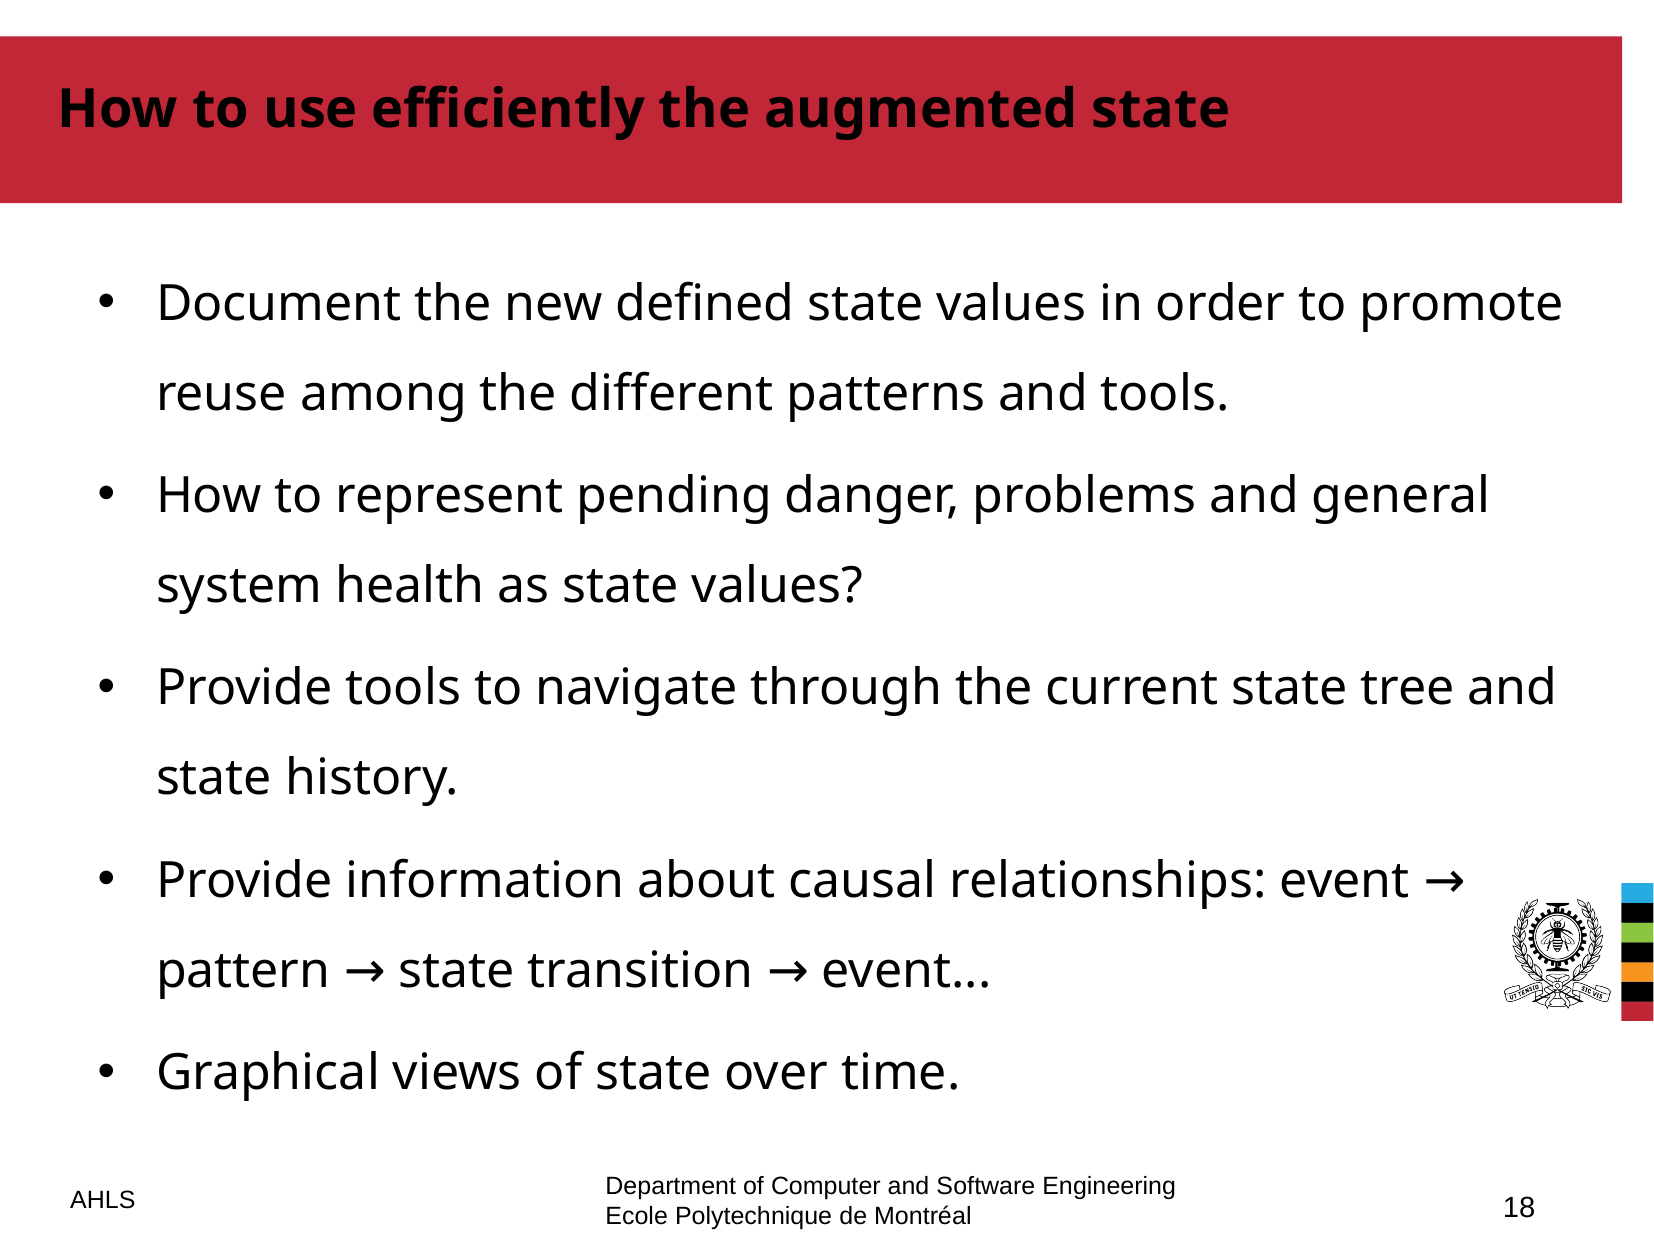

# How to use efficiently the augmented state
Document the new defined state values in order to promote reuse among the different patterns and tools.
How to represent pending danger, problems and general system health as state values?
Provide tools to navigate through the current state tree and state history.
Provide information about causal relationships: event → pattern → state transition → event...
Graphical views of state over time.